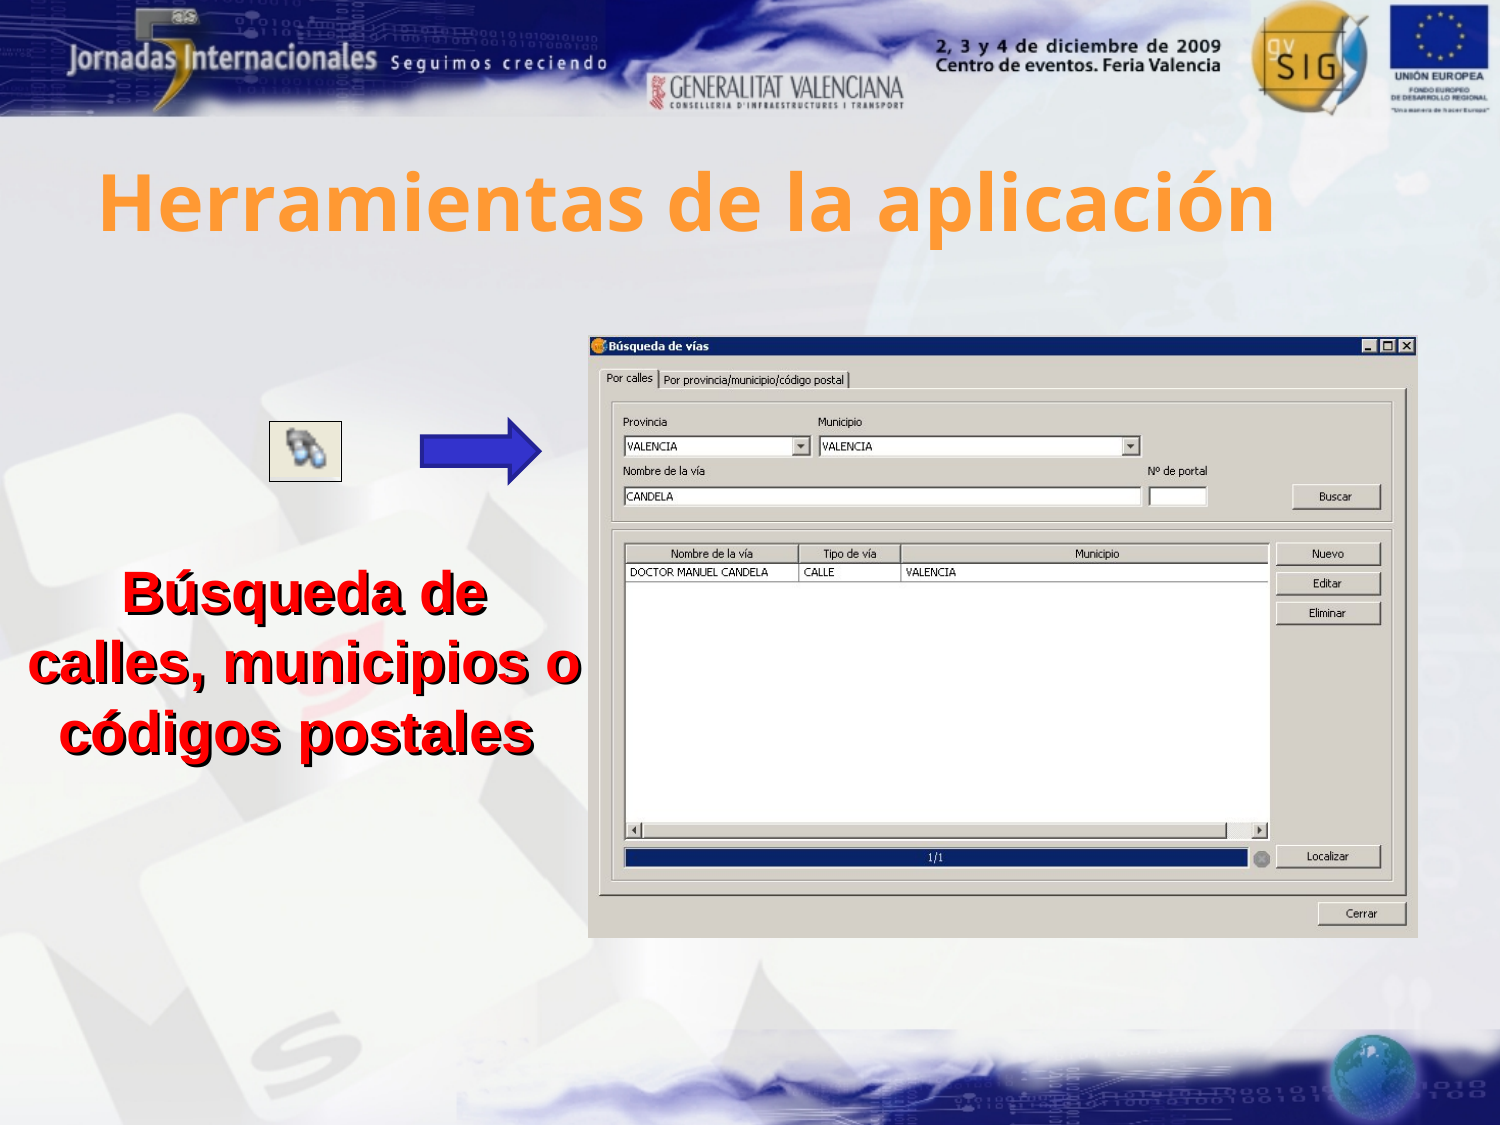

Herramientas de la aplicación
Búsqueda de calles, municipios o códigos postales